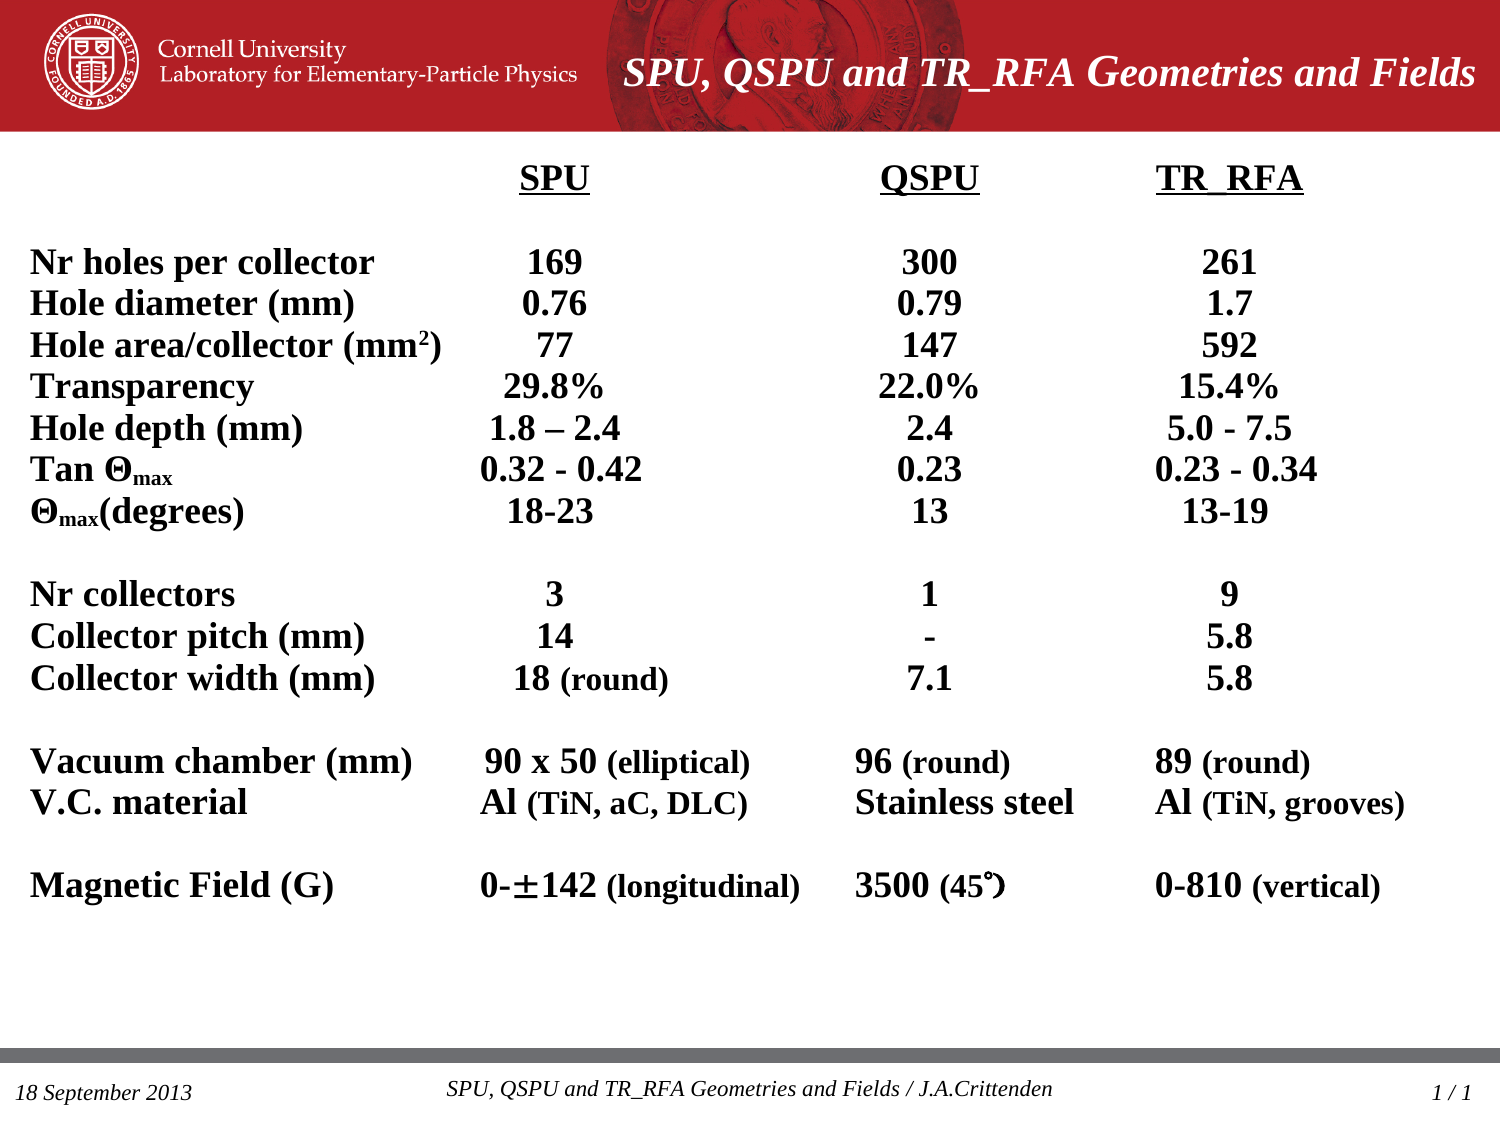

# SPU, QSPU and TR_RFA Geometries and Fields
							SPU					QSPU				TR_RFA
Nr holes per collector			169					300				261
Hole diameter (mm)			0.76					0.79				1.7
Hole area/collector (mm2)		77					147				592
Transparency				29.8%					22.0%				15.4%
Hole depth	 (mm)				1.8 – 2.4					2.4				5.0 - 7.5
Tan Θmax						0.32 - 0.42				0.23				0.23 - 0.34
Θmax(degrees)					18-23 					13				13-19
Nr collectors					3					1				9
Collector pitch (mm)			14	 				-				5.8
Collector width (mm)		 	 18 (round)				7.1				5.8
Vacuum chamber (mm) 	 	90 x 50 (elliptical)	 		96 (round)			89 (round)
V.C. material 				Al (TiN, aC, DLC)			Stainless steel			Al (TiN, grooves)
Magnetic Field (G)			0-±142 (longitudinal)		3500 (45°)			0-810 (vertical)